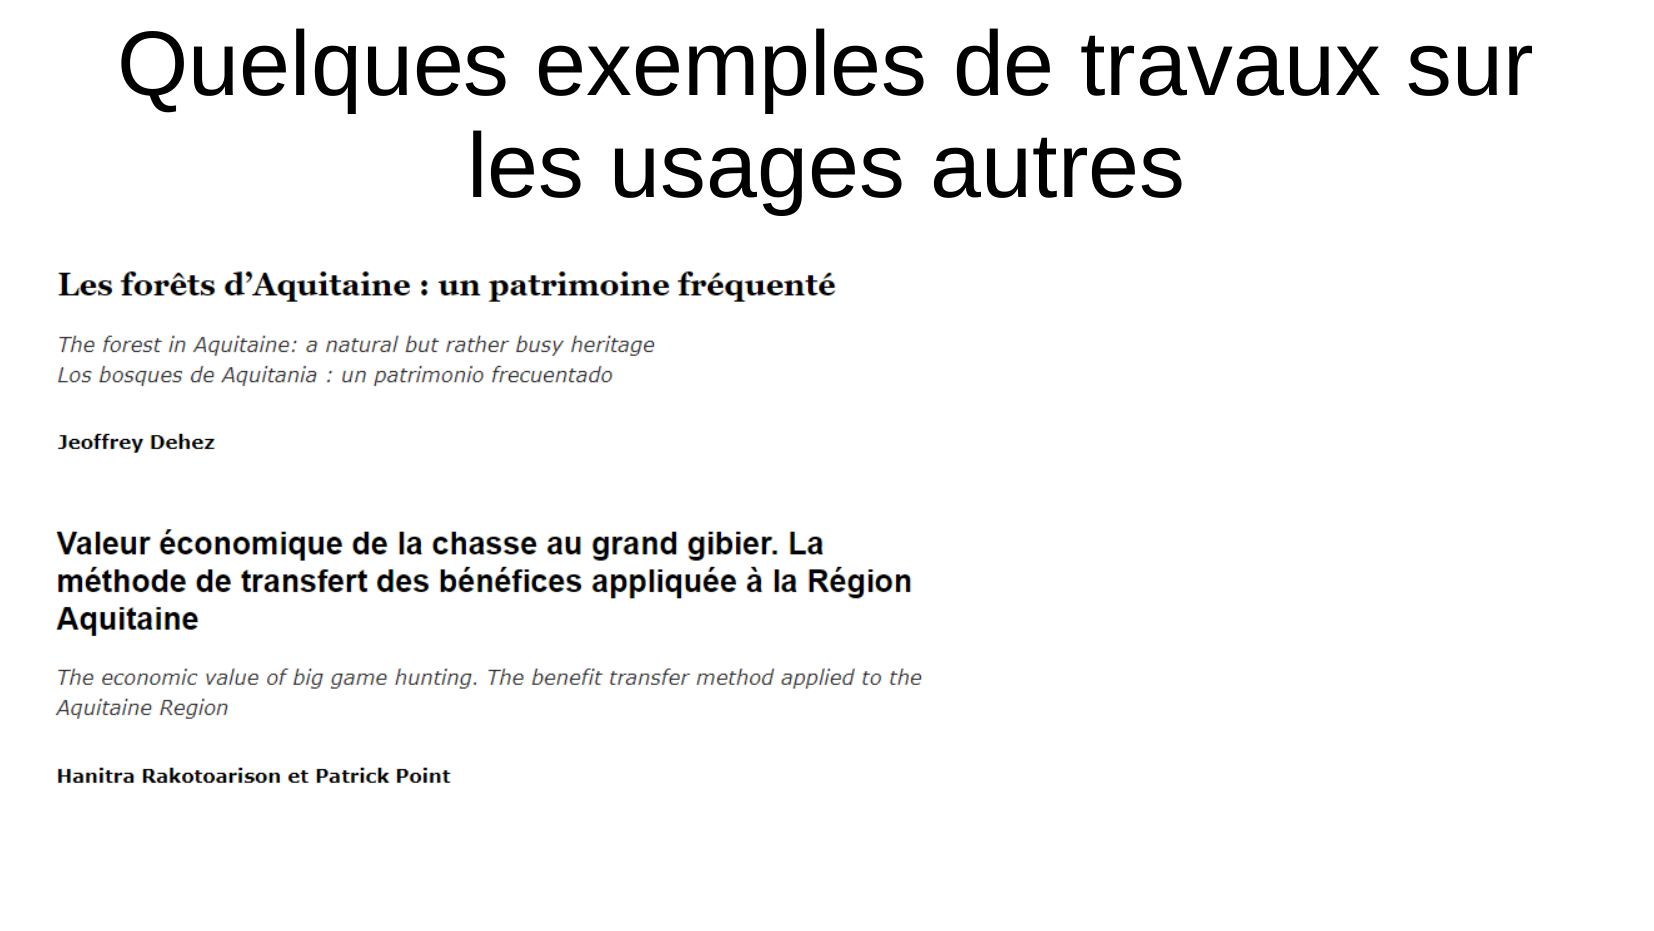

# Quelques exemples de travaux sur les usages autres